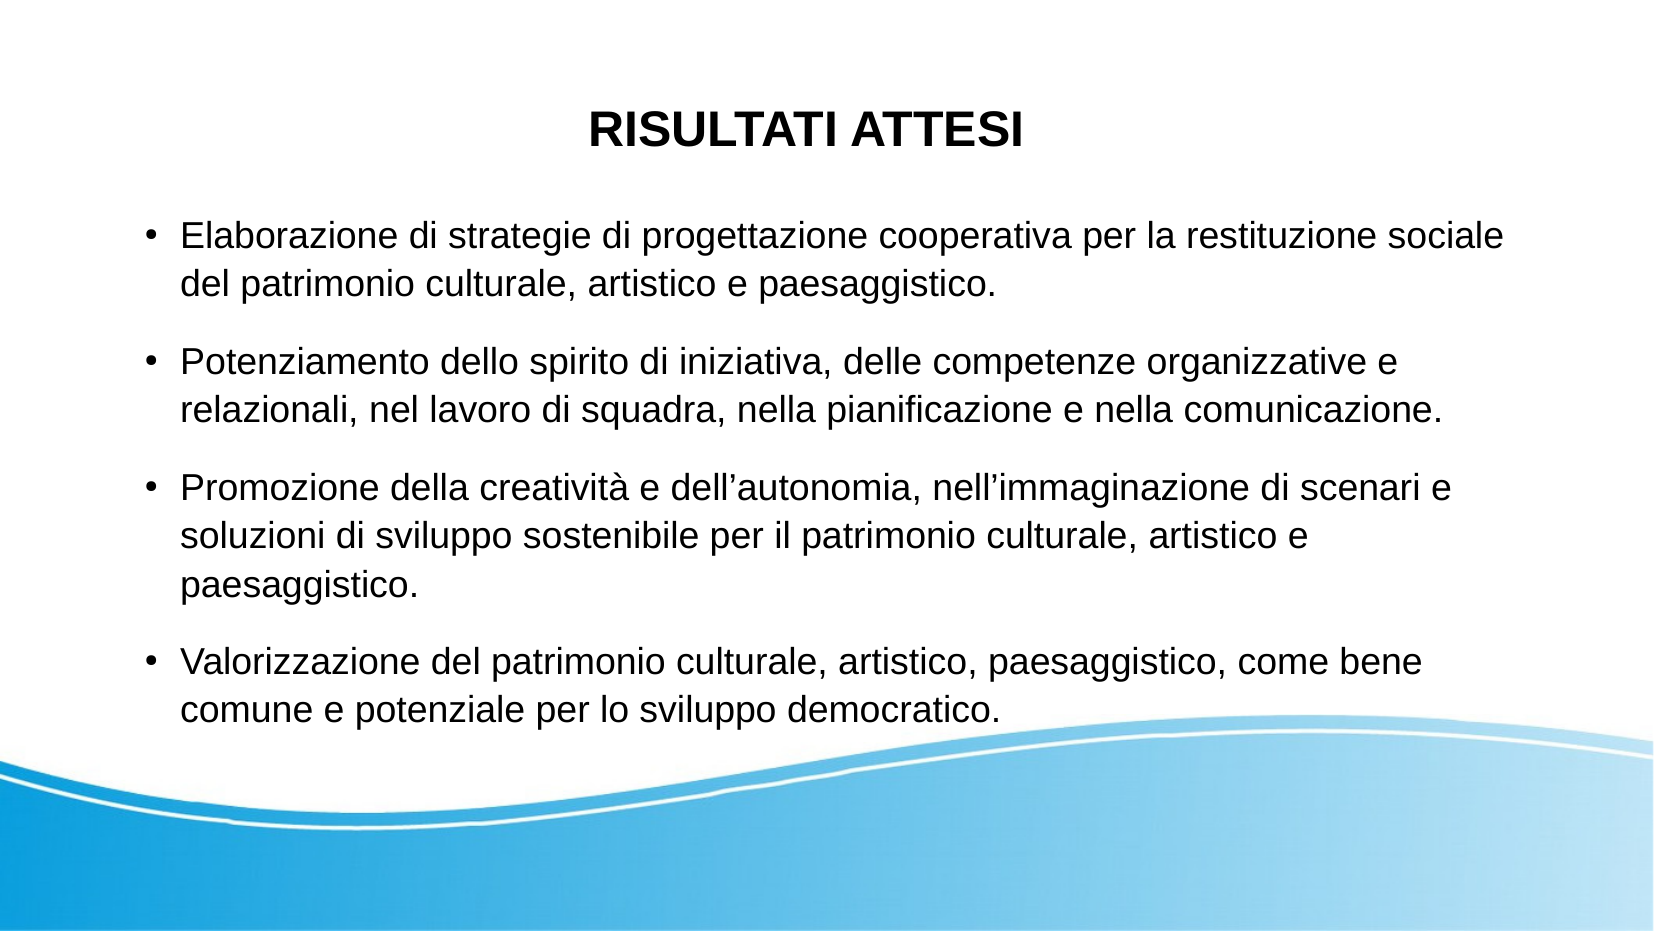

# RISULTATI ATTESI
Elaborazione di strategie di progettazione cooperativa per la restituzione sociale del patrimonio culturale, artistico e paesaggistico.
Potenziamento dello spirito di iniziativa, delle competenze organizzative e relazionali, nel lavoro di squadra, nella pianificazione e nella comunicazione.
Promozione della creatività e dell’autonomia, nell’immaginazione di scenari e soluzioni di sviluppo sostenibile per il patrimonio culturale, artistico e paesaggistico.
Valorizzazione del patrimonio culturale, artistico, paesaggistico, come bene comune e potenziale per lo sviluppo democratico.